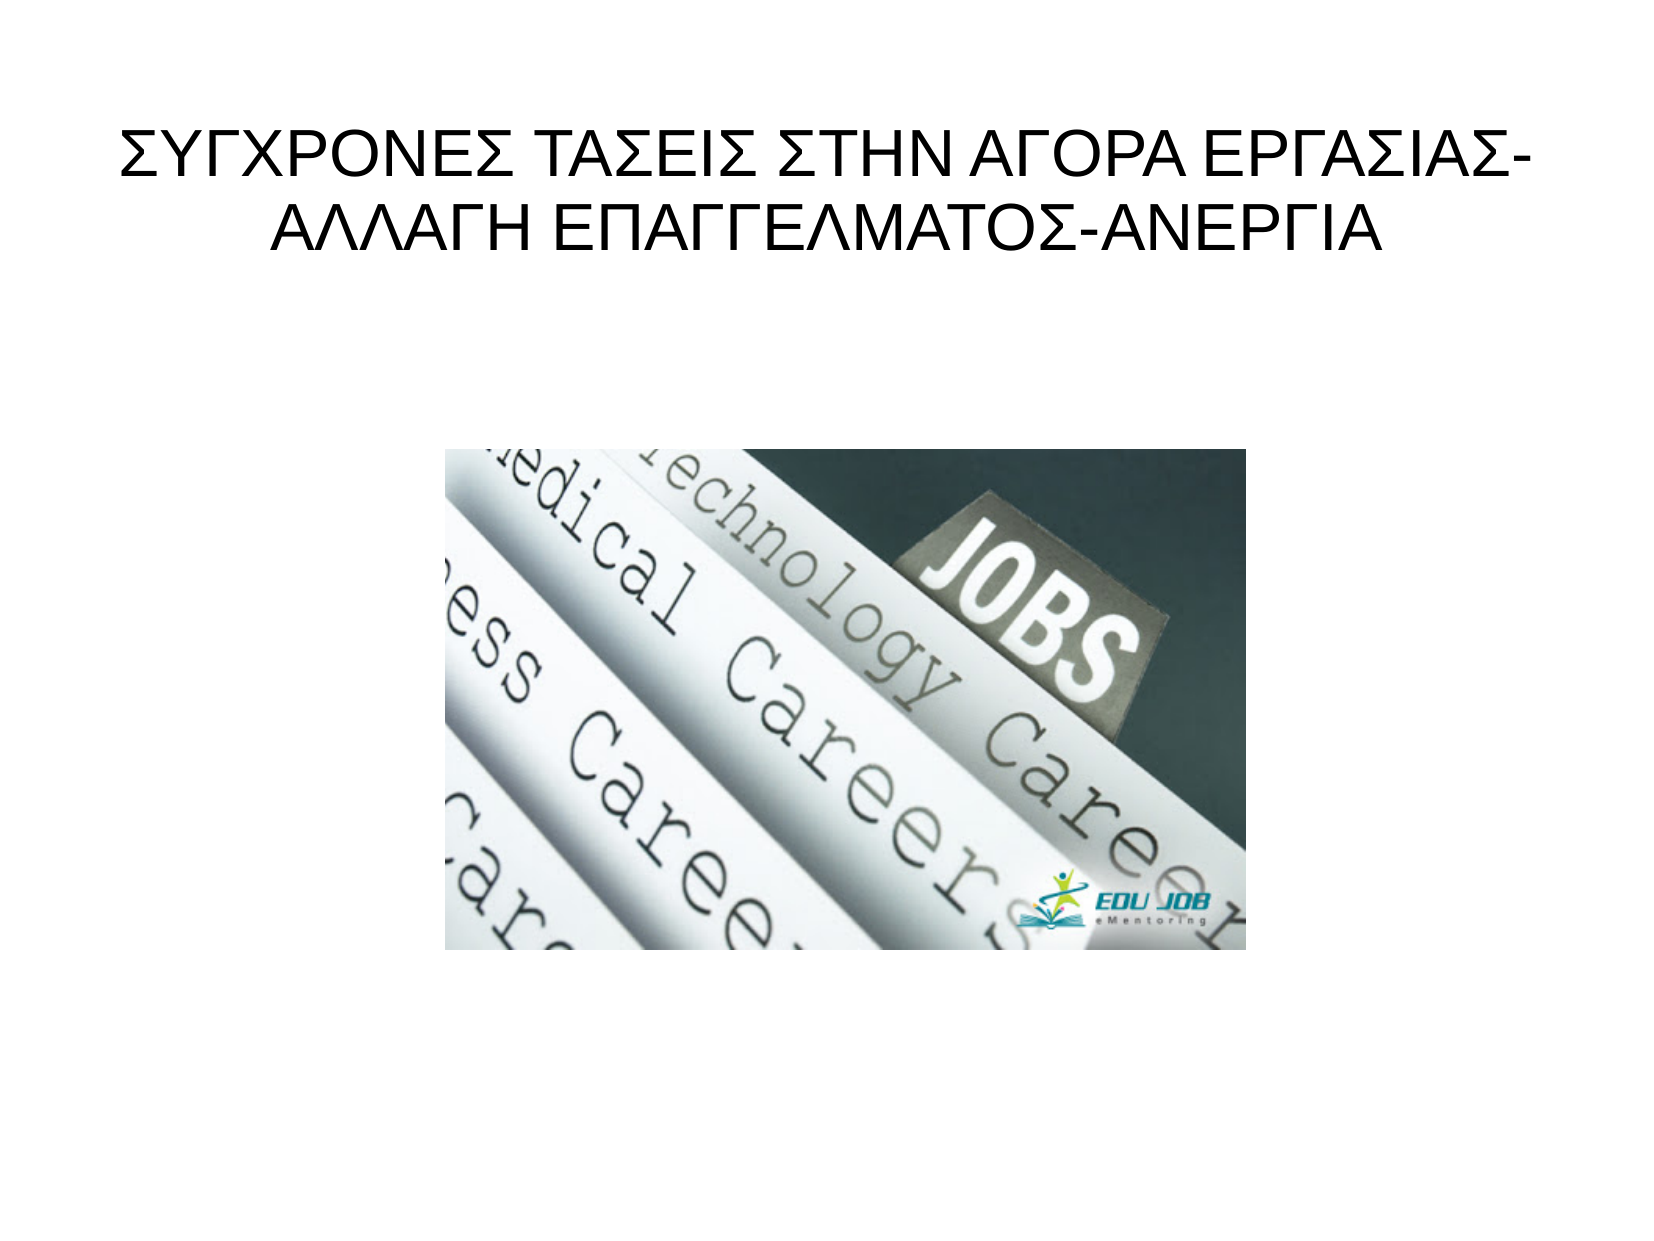

# ΣΥΓΧΡΟΝΕΣ ΤΑΣΕΙΣ ΣΤΗΝ ΑΓΟΡΑ ΕΡΓΑΣΙΑΣ-ΑΛΛΑΓΗ ΕΠΑΓΓΕΛΜΑΤΟΣ-ΑΝΕΡΓΙΑ